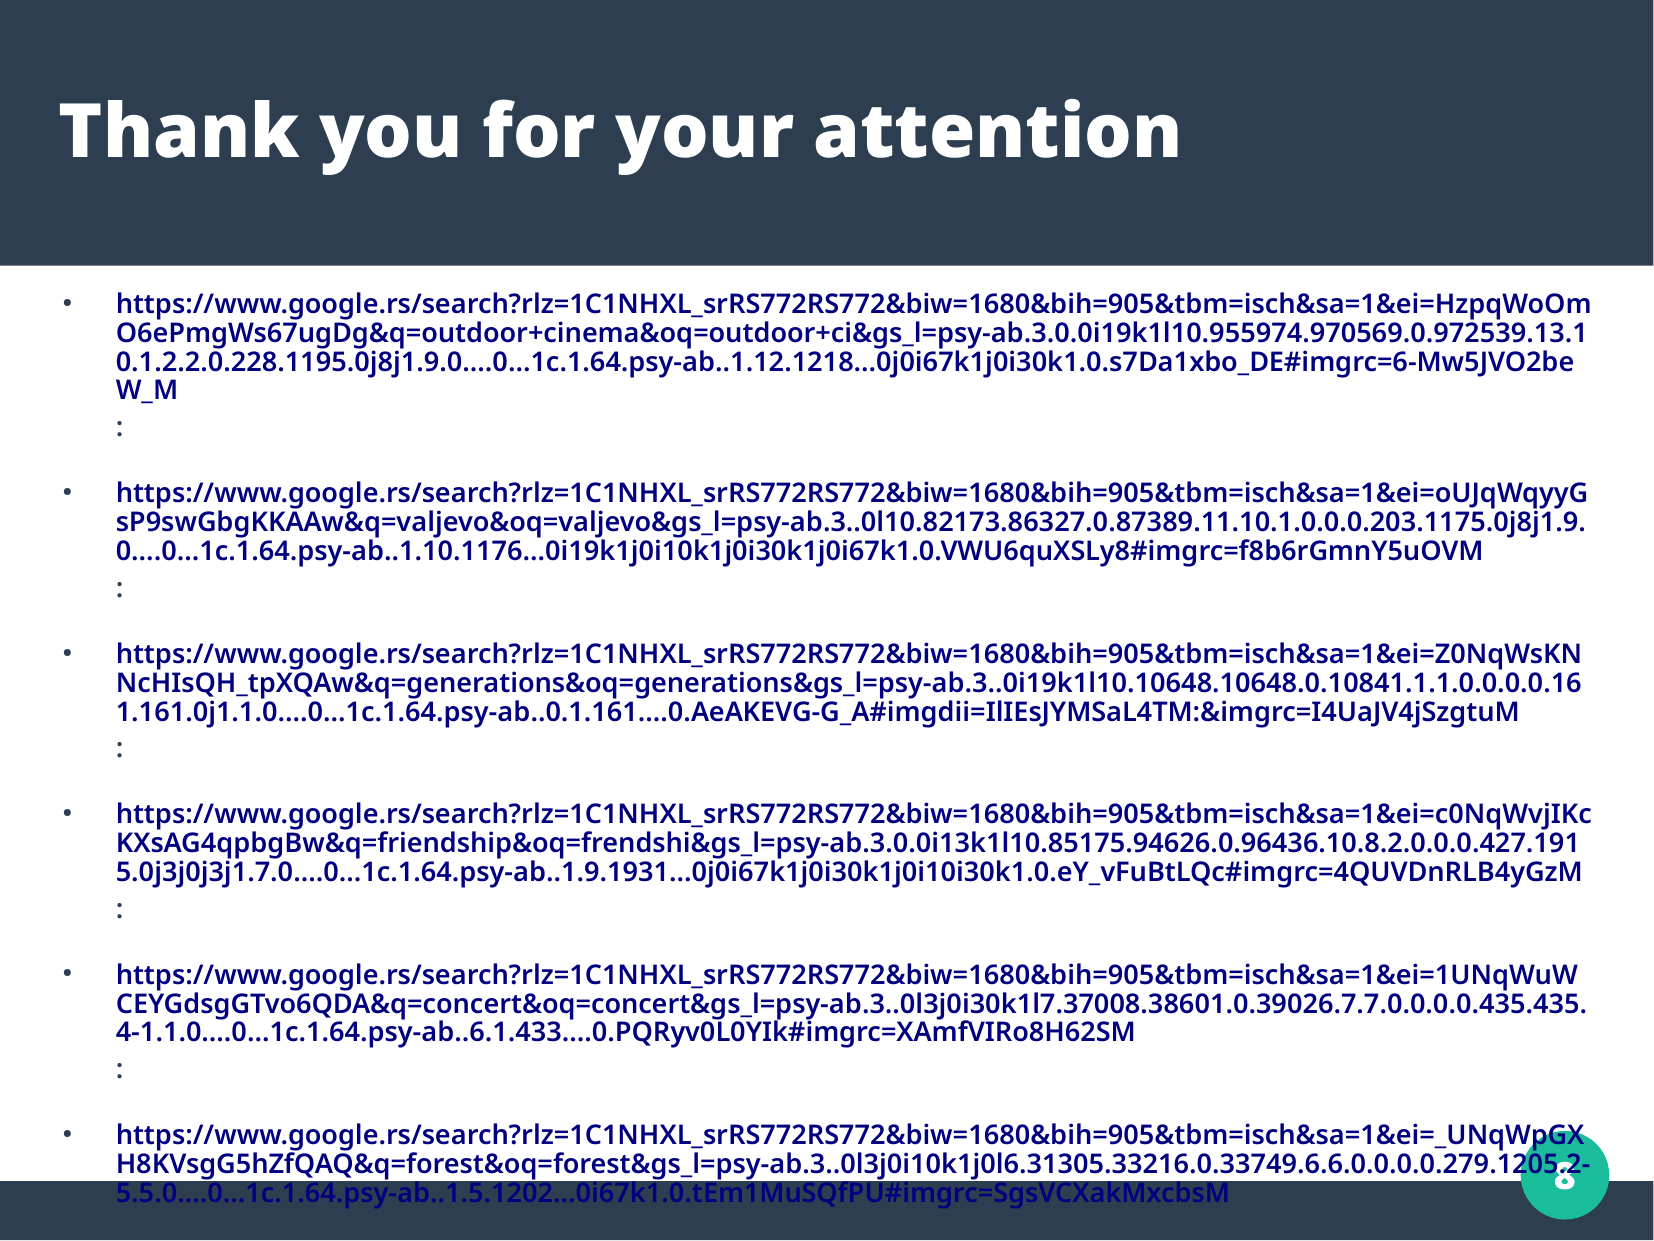

# Thank you for your attention
https://www.google.rs/search?rlz=1C1NHXL_srRS772RS772&biw=1680&bih=905&tbm=isch&sa=1&ei=HzpqWoOmO6ePmgWs67ugDg&q=outdoor+cinema&oq=outdoor+ci&gs_l=psy-ab.3.0.0i19k1l10.955974.970569.0.972539.13.10.1.2.2.0.228.1195.0j8j1.9.0....0...1c.1.64.psy-ab..1.12.1218...0j0i67k1j0i30k1.0.s7Da1xbo_DE#imgrc=6-Mw5JVO2beW_M:
https://www.google.rs/search?rlz=1C1NHXL_srRS772RS772&biw=1680&bih=905&tbm=isch&sa=1&ei=oUJqWqyyGsP9swGbgKKAAw&q=valjevo&oq=valjevo&gs_l=psy-ab.3..0l10.82173.86327.0.87389.11.10.1.0.0.0.203.1175.0j8j1.9.0....0...1c.1.64.psy-ab..1.10.1176...0i19k1j0i10k1j0i30k1j0i67k1.0.VWU6quXSLy8#imgrc=f8b6rGmnY5uOVM:
https://www.google.rs/search?rlz=1C1NHXL_srRS772RS772&biw=1680&bih=905&tbm=isch&sa=1&ei=Z0NqWsKNNcHIsQH_tpXQAw&q=generations&oq=generations&gs_l=psy-ab.3..0i19k1l10.10648.10648.0.10841.1.1.0.0.0.0.161.161.0j1.1.0....0...1c.1.64.psy-ab..0.1.161....0.AeAKEVG-G_A#imgdii=IlIEsJYMSaL4TM:&imgrc=I4UaJV4jSzgtuM:
https://www.google.rs/search?rlz=1C1NHXL_srRS772RS772&biw=1680&bih=905&tbm=isch&sa=1&ei=c0NqWvjIKcKXsAG4qpbgBw&q=friendship&oq=frendshi&gs_l=psy-ab.3.0.0i13k1l10.85175.94626.0.96436.10.8.2.0.0.0.427.1915.0j3j0j3j1.7.0....0...1c.1.64.psy-ab..1.9.1931...0j0i67k1j0i30k1j0i10i30k1.0.eY_vFuBtLQc#imgrc=4QUVDnRLB4yGzM:
https://www.google.rs/search?rlz=1C1NHXL_srRS772RS772&biw=1680&bih=905&tbm=isch&sa=1&ei=1UNqWuWCEYGdsgGTvo6QDA&q=concert&oq=concert&gs_l=psy-ab.3..0l3j0i30k1l7.37008.38601.0.39026.7.7.0.0.0.0.435.435.4-1.1.0....0...1c.1.64.psy-ab..6.1.433....0.PQRyv0L0YIk#imgrc=XAmfVIRo8H62SM:
https://www.google.rs/search?rlz=1C1NHXL_srRS772RS772&biw=1680&bih=905&tbm=isch&sa=1&ei=_UNqWpGXH8KVsgG5hZfQAQ&q=forest&oq=forest&gs_l=psy-ab.3..0l3j0i10k1j0l6.31305.33216.0.33749.6.6.0.0.0.0.279.1205.2-5.5.0....0...1c.1.64.psy-ab..1.5.1202...0i67k1.0.tEm1MuSQfPU#imgrc=SgsVCXakMxcbsM:
8